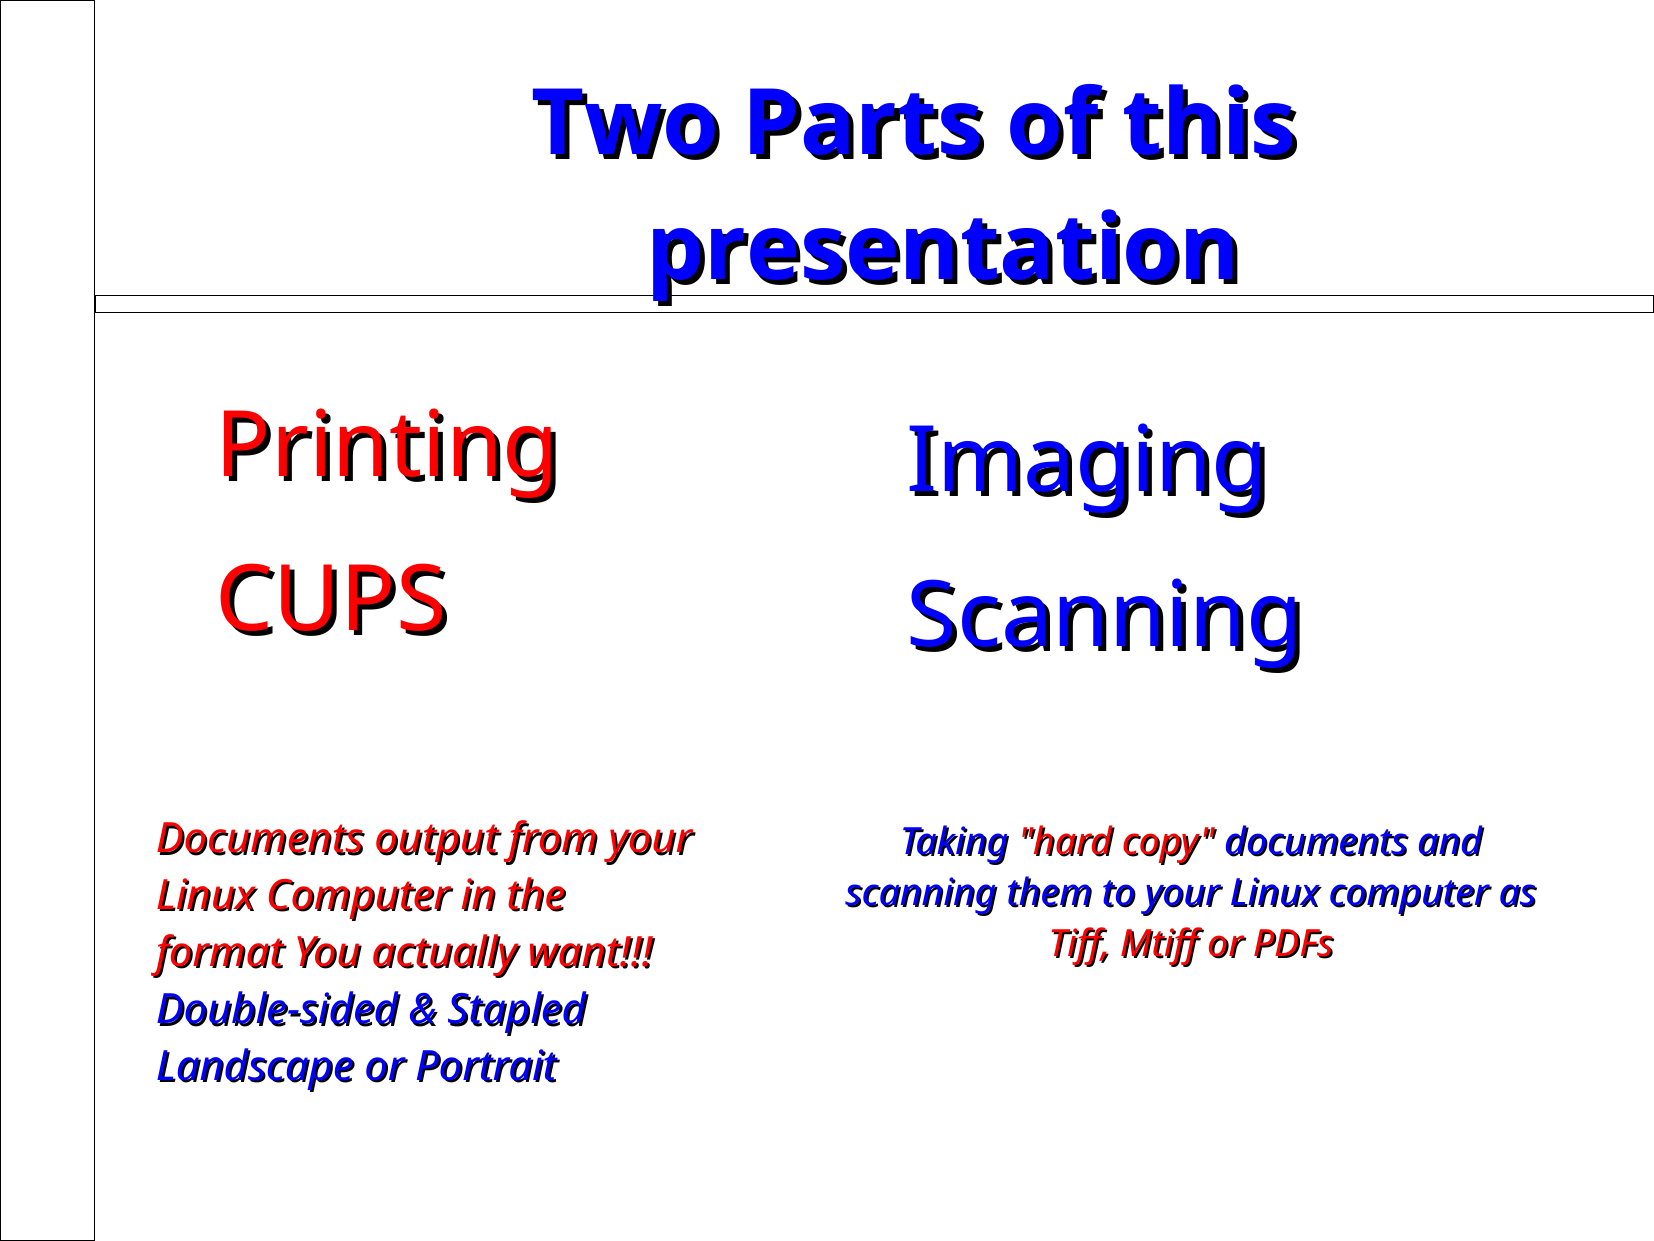

Two Parts of this presentation
Printing
CUPS
Imaging
Scanning
Documents output from your
Linux Computer in the
format You actually want!!!
Double-sided & Stapled
Landscape or Portrait
Taking "hard copy" documents and scanning them to your Linux computer as
Tiff, Mtiff or PDFs